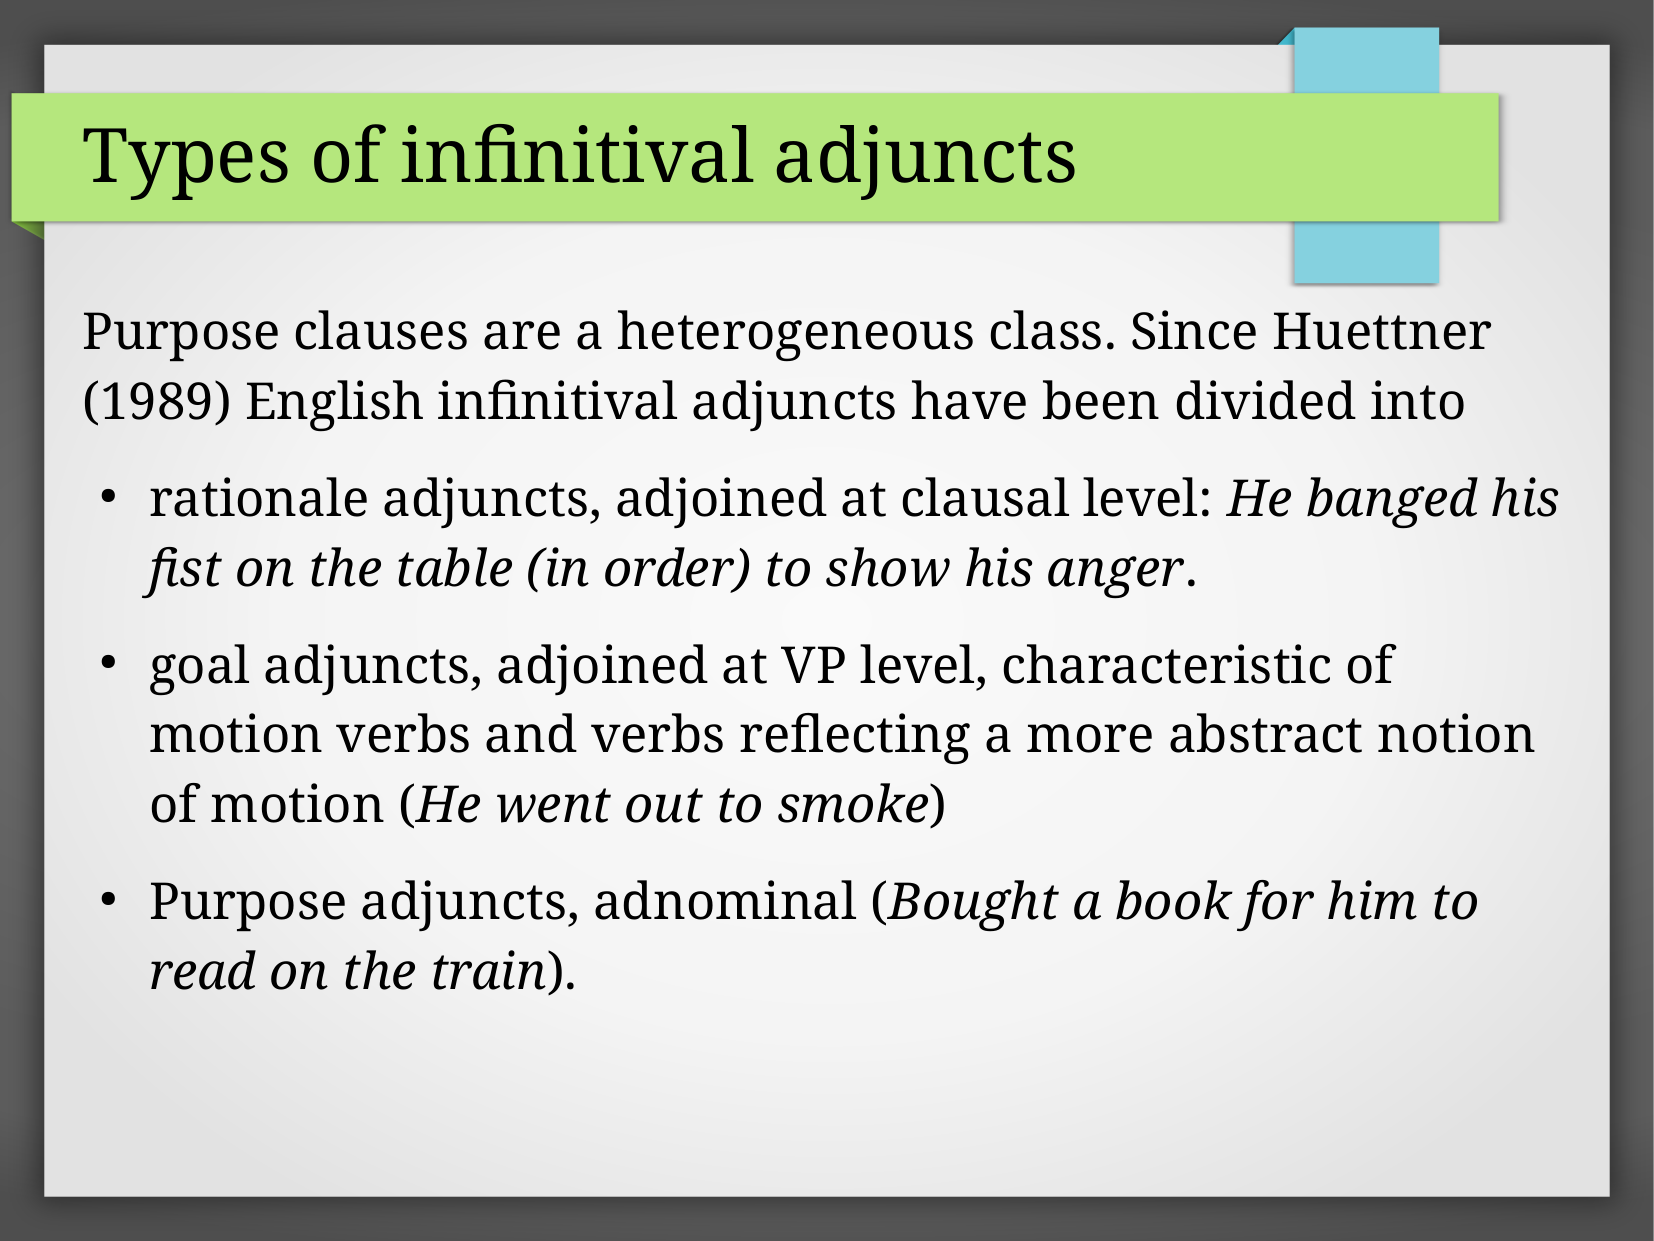

# Types of infinitival adjuncts
Purpose clauses are a heterogeneous class. Since Huettner (1989) English infinitival adjuncts have been divided into
rationale adjuncts, adjoined at clausal level: He banged his fist on the table (in order) to show his anger.
goal adjuncts, adjoined at VP level, characteristic of motion verbs and verbs reflecting a more abstract notion of motion (He went out to smoke)
Purpose adjuncts, adnominal (Bought a book for him to read on the train).